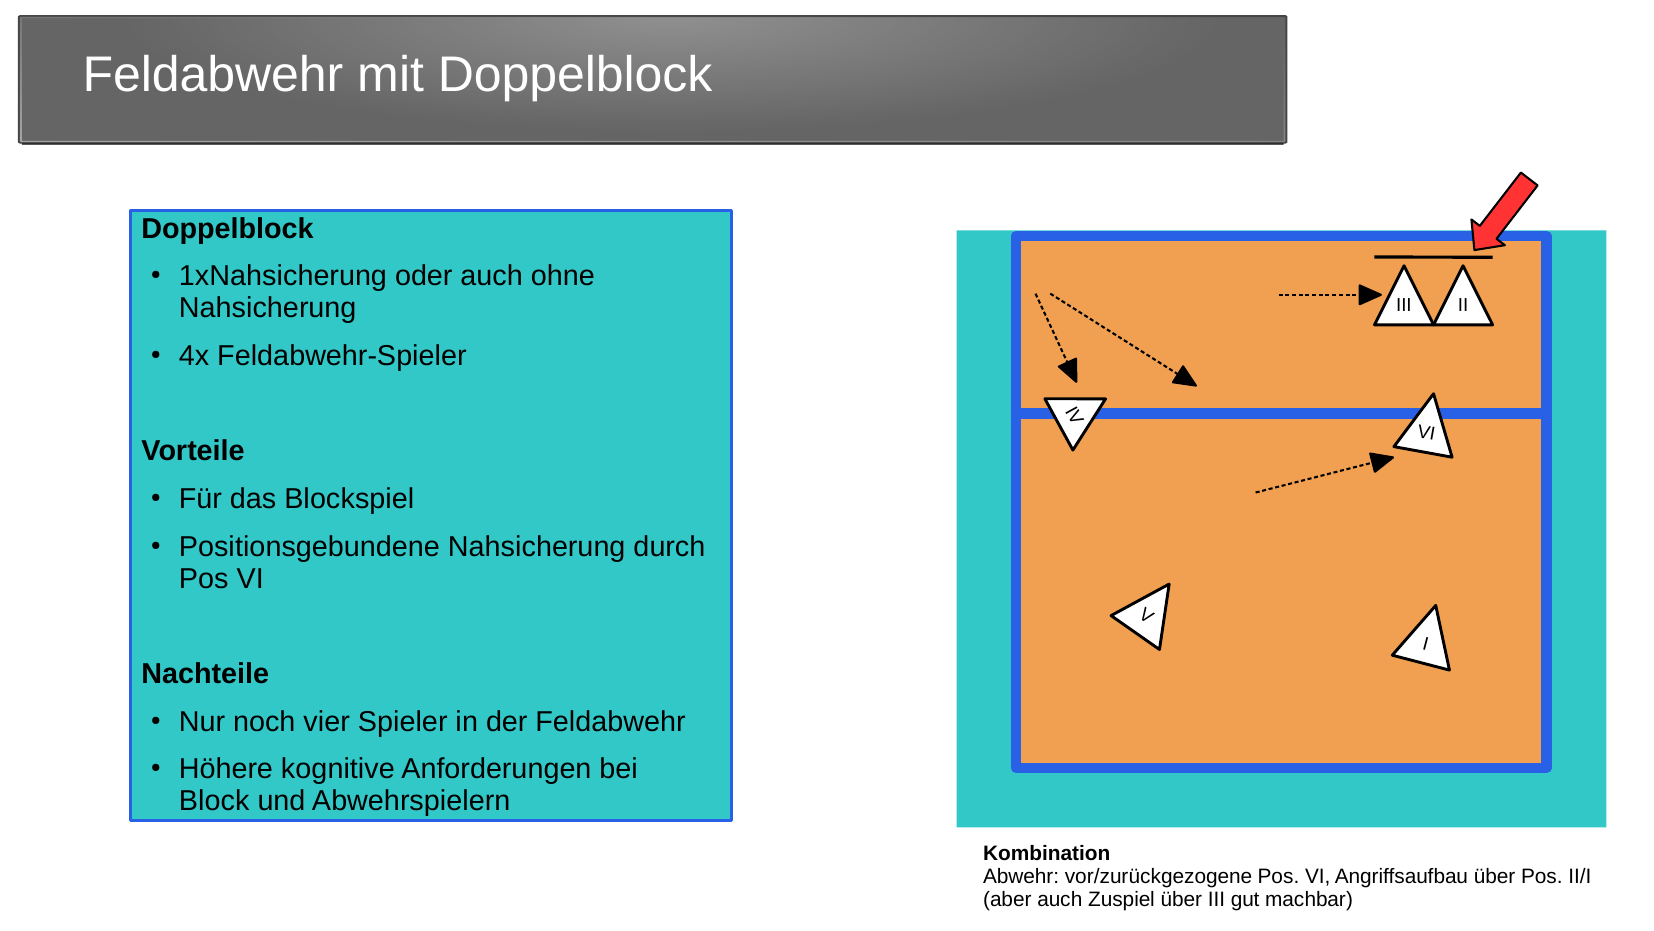

# Feldabwehr mit Doppelblock
Doppelblock
1xNahsicherung oder auch ohne Nahsicherung
4x Feldabwehr-Spieler
Vorteile
Für das Blockspiel
Positionsgebundene Nahsicherung durch Pos VI
Nachteile
Nur noch vier Spieler in der Feldabwehr
Höhere kognitive Anforderungen bei Block und Abwehrspielern
II
III
IV
VI
V
I
Kombination
Abwehr: vor/zurückgezogene Pos. VI, Angriffsaufbau über Pos. II/I (aber auch Zuspiel über III gut machbar)
I
I
I
I
I
I
II
II
II
III
III
III
IV
IV
IV
V
V
V
VI
VI
VI